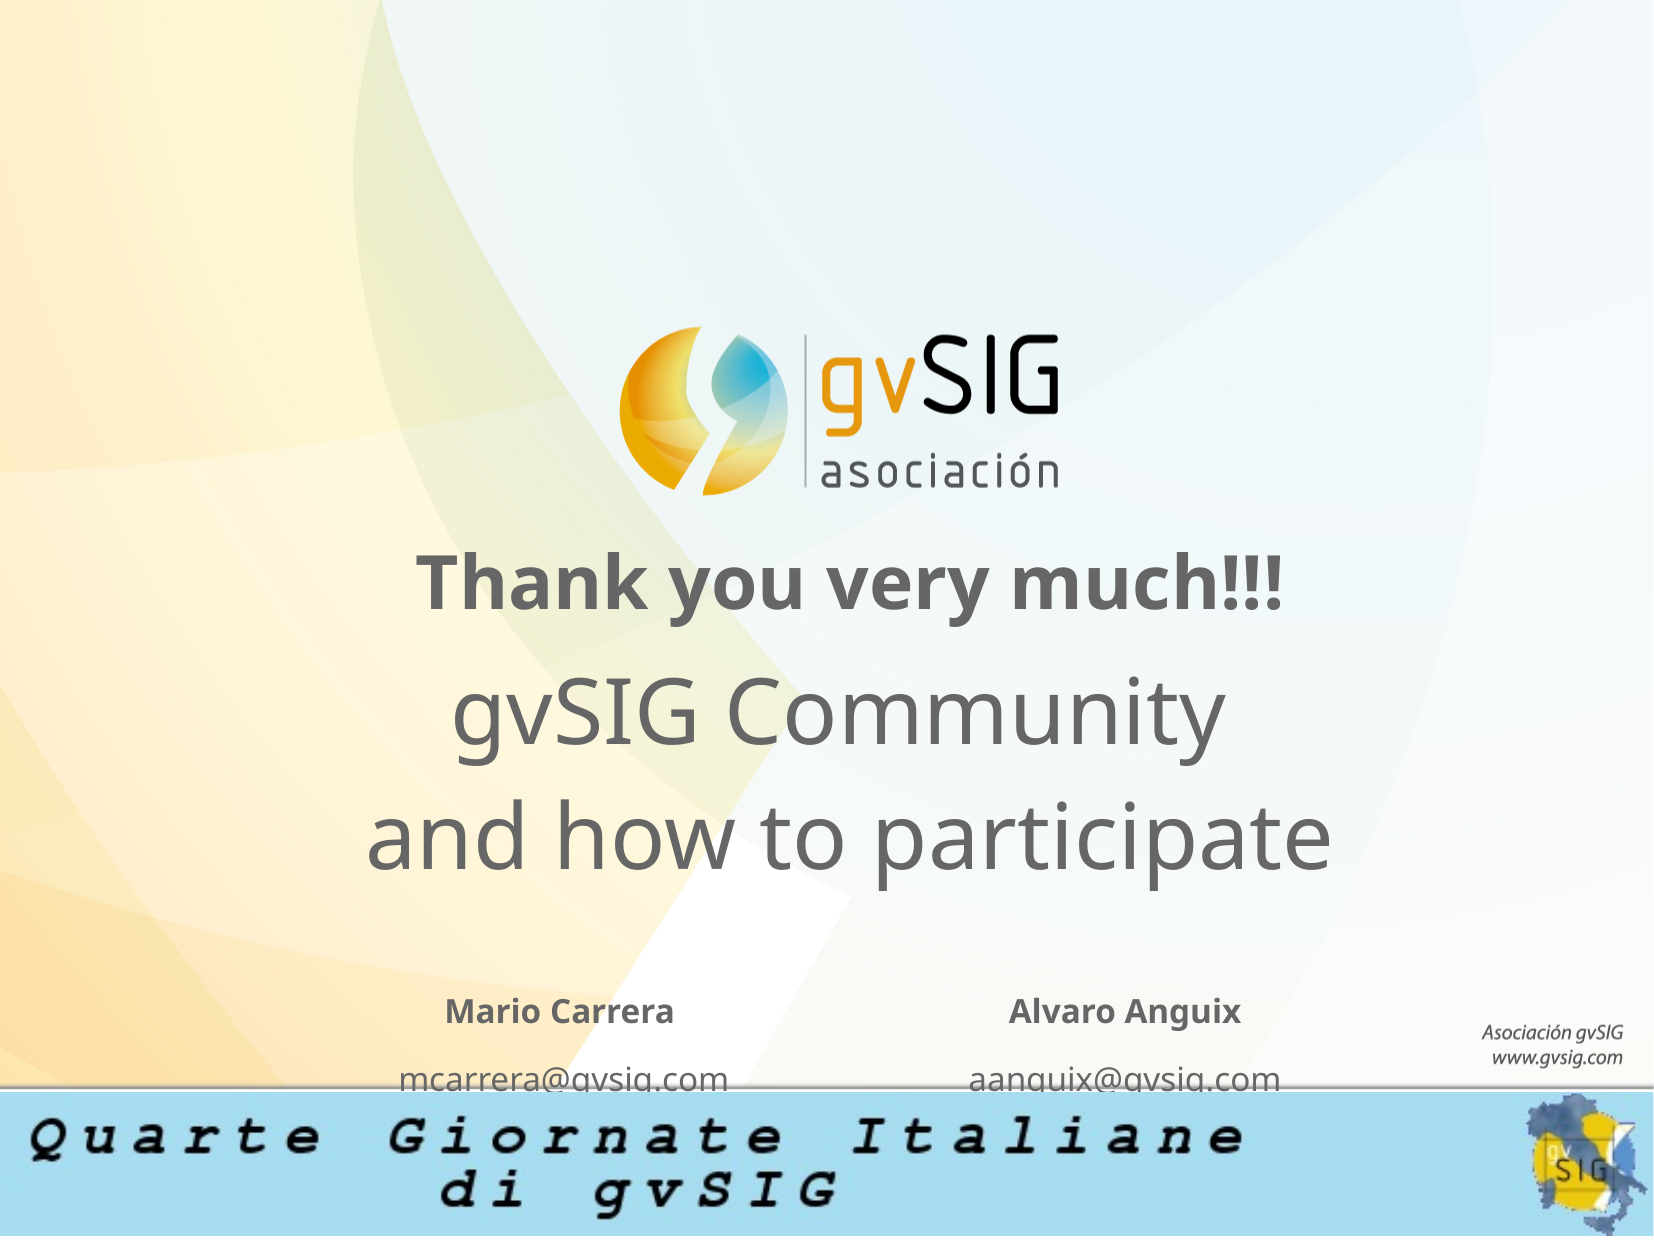

# Thank you very much!!!
gvSIG Community
and how to participate
Mario Carrera
mcarrera@gvsig.com
Alvaro Anguix
aanguix@gvsig.com